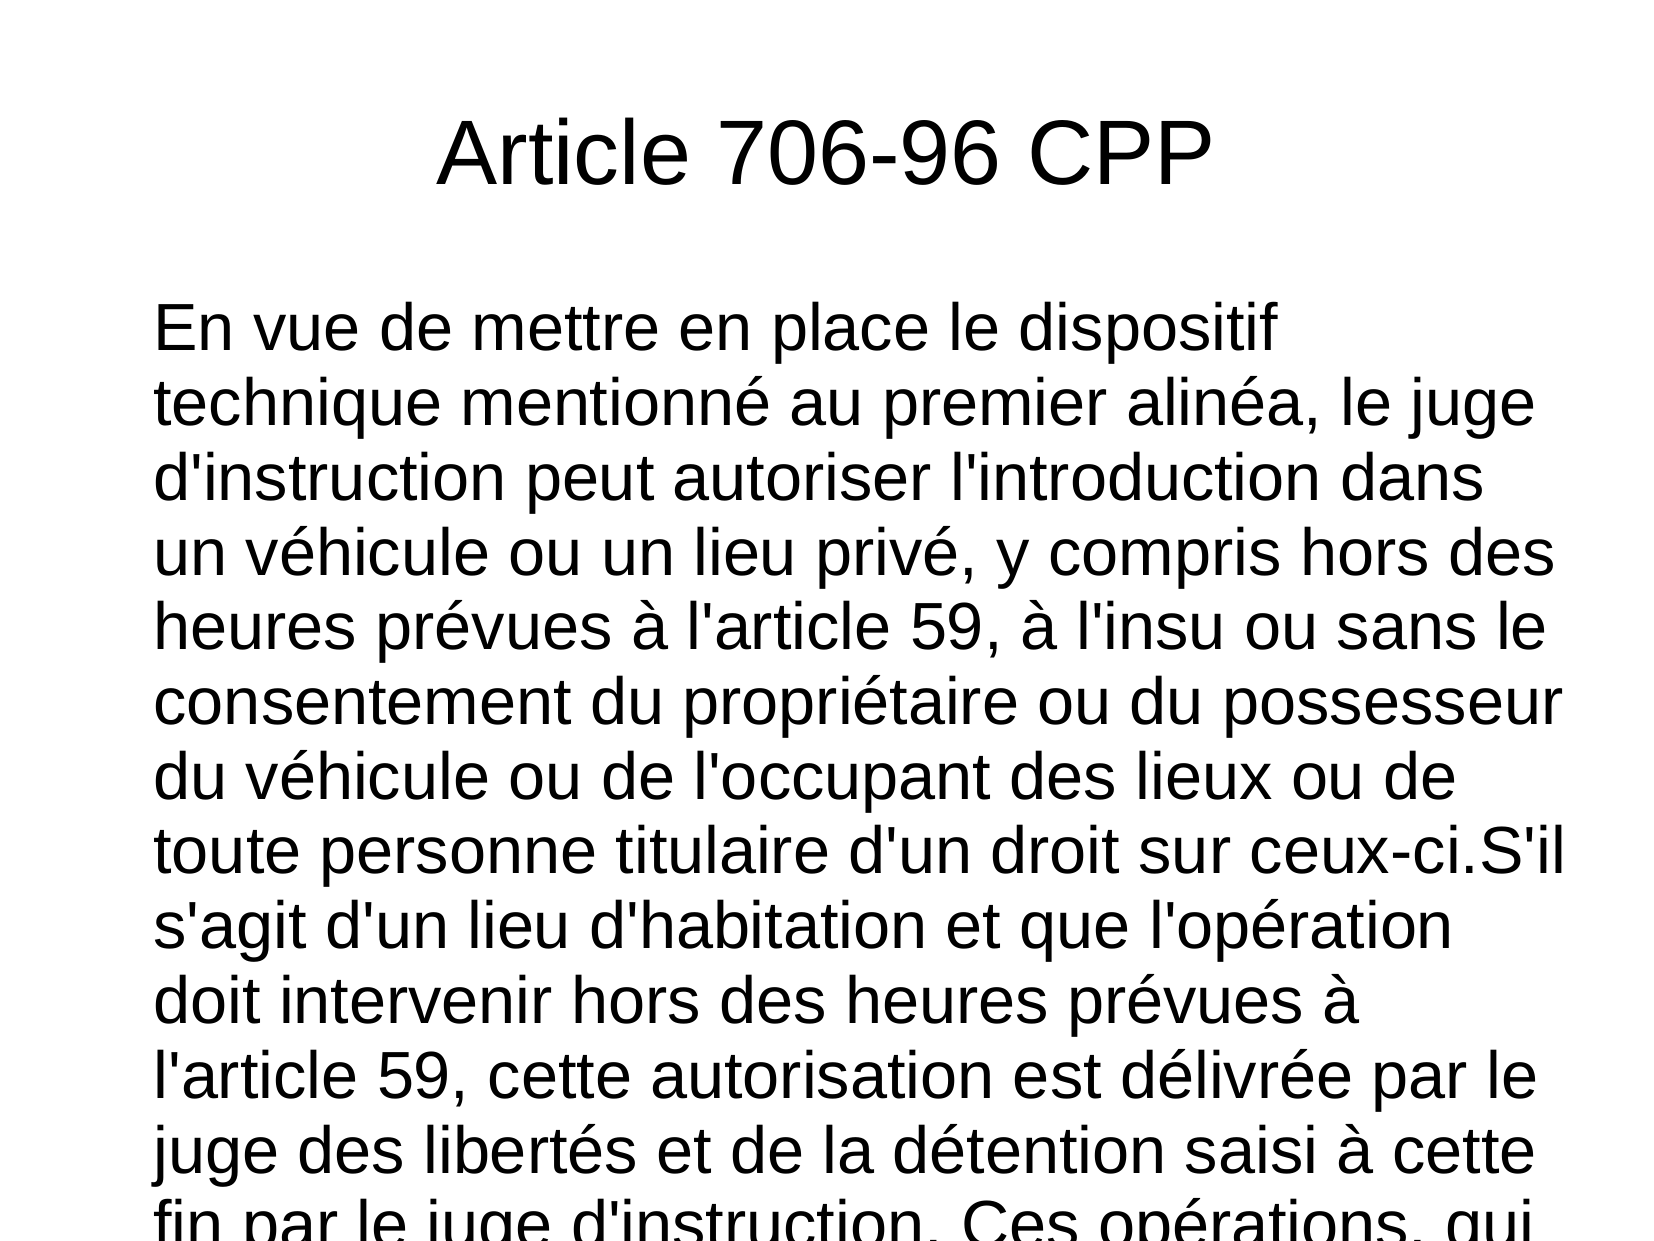

# Article 706-96 CPP
En vue de mettre en place le dispositif technique mentionné au premier alinéa, le juge d'instruction peut autoriser l'introduction dans un véhicule ou un lieu privé, y compris hors des heures prévues à l'article 59, à l'insu ou sans le consentement du propriétaire ou du possesseur du véhicule ou de l'occupant des lieux ou de toute personne titulaire d'un droit sur ceux-ci.S'il s'agit d'un lieu d'habitation et que l'opération doit intervenir hors des heures prévues à l'article 59, cette autorisation est délivrée par le juge des libertés et de la détention saisi à cette fin par le juge d'instruction. Ces opérations, qui ne peuvent avoir d'autre fin que la mise en place du dispositif technique, sont effectuées sous l'autorité et le contrôle du juge d'instruction. Les dispositions du présent alinéa sont également applicables aux opérations ayant pour objet la désinstallation du dispositif technique ayant été mis en place.(…)
Le fait que les opérations prévues au présent article révèlent des infractions autres que celles visées dans la décision du juge d'instruction ne constitue pas une cause de nullité des procédures incidentes.